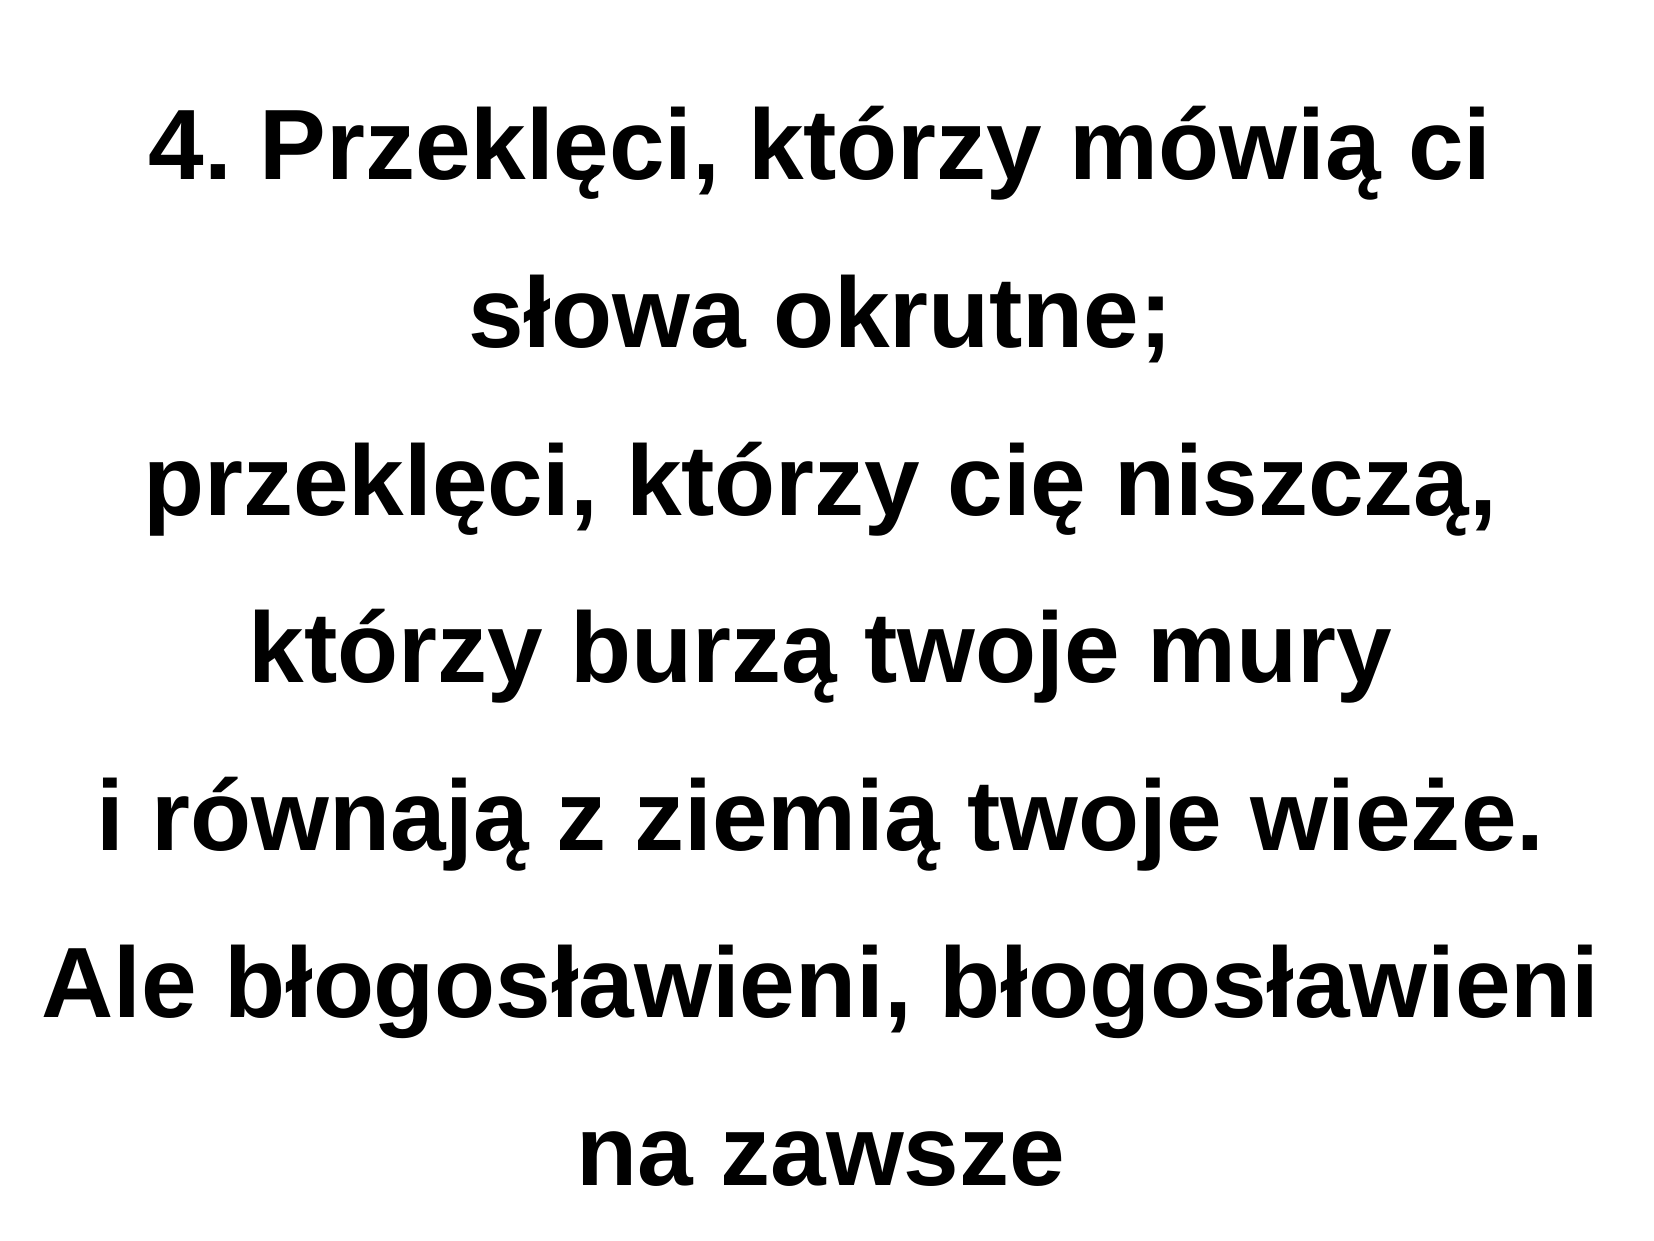

# 4. Przeklęci, którzy mówią ci słowa okrutne;
przeklęci, którzy cię niszczą,
którzy burzą twoje mury
i równają z ziemią twoje wieże.
Ale błogosławieni, błogosławieni na zawsze